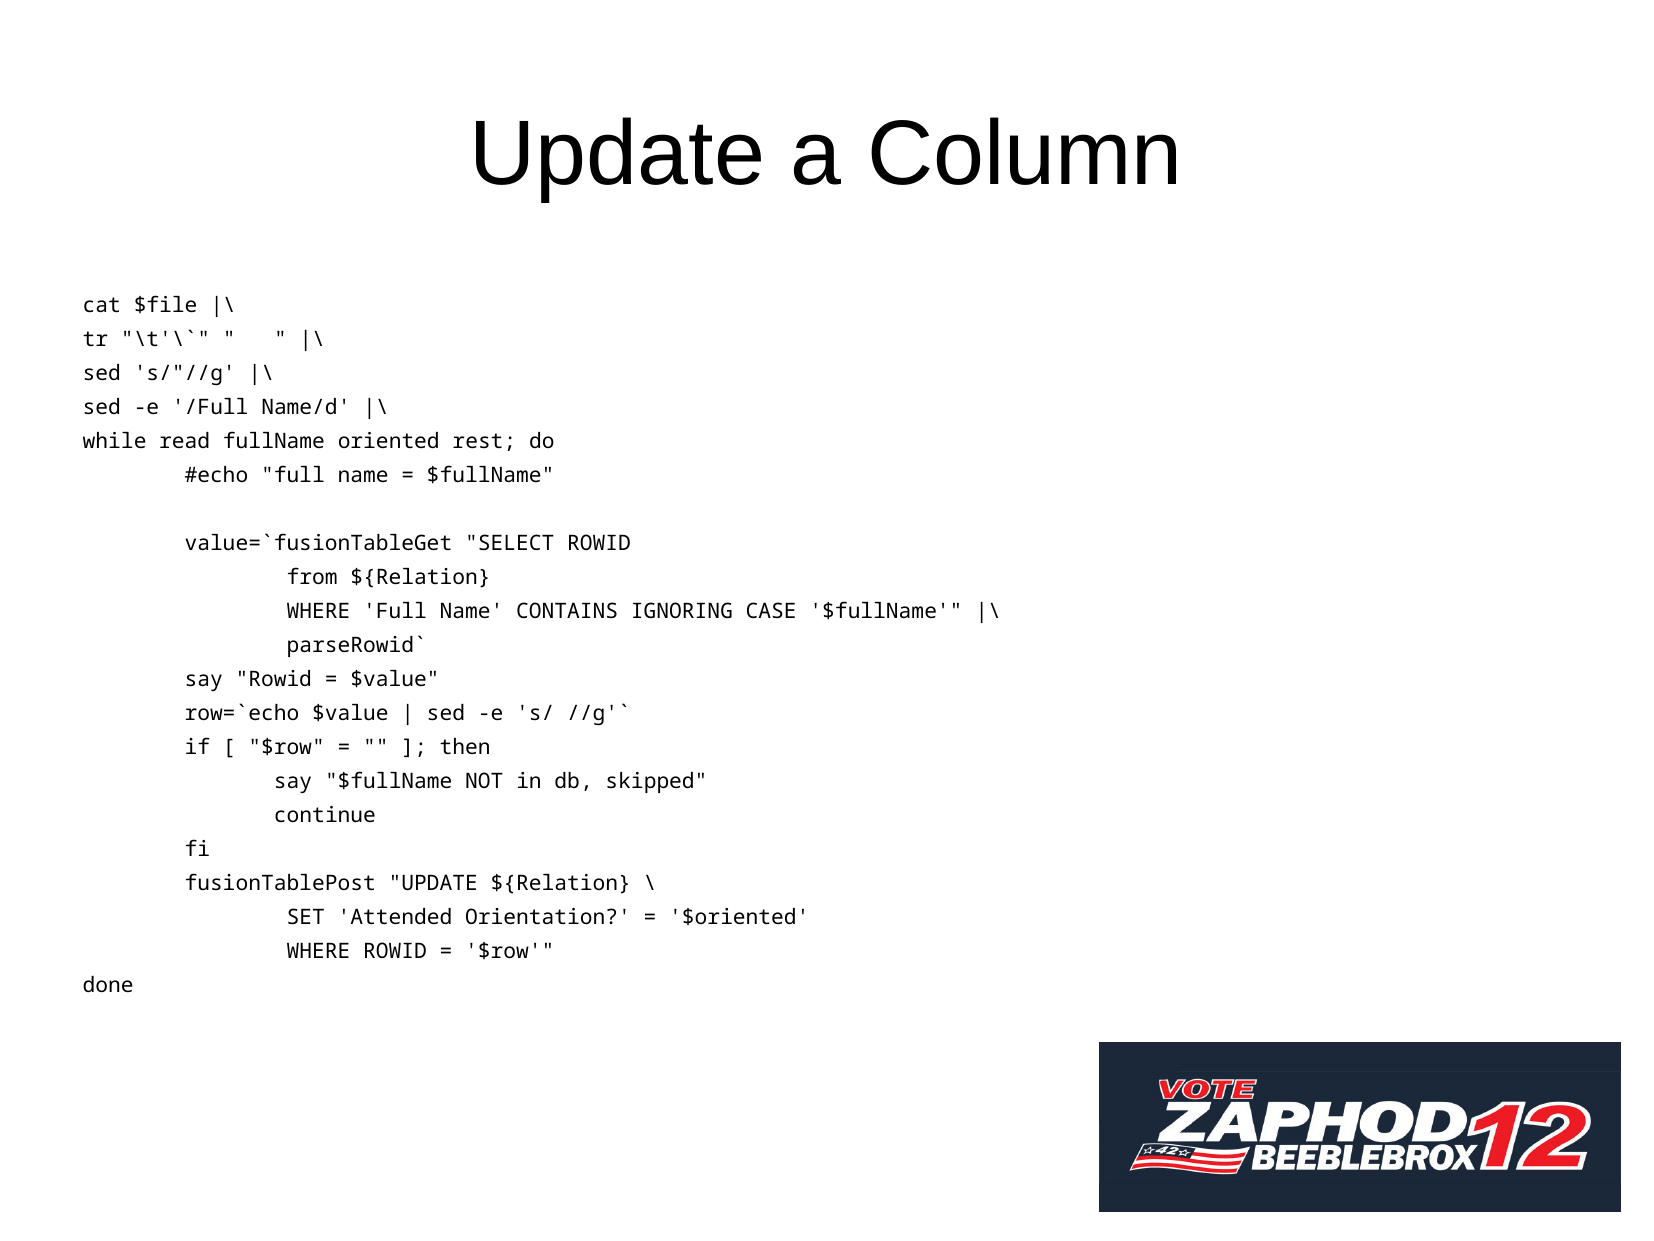

# Update a Column
cat $file |\
tr "\t'\`" " " |\
sed 's/"//g' |\
sed -e '/Full Name/d' |\
while read fullName oriented rest; do
 #echo "full name = $fullName"
 value=`fusionTableGet "SELECT ROWID
 from ${Relation}
 WHERE 'Full Name' CONTAINS IGNORING CASE '$fullName'" |\
 parseRowid`
 say "Rowid = $value"
 row=`echo $value | sed -e 's/ //g'`
 if [ "$row" = "" ]; then
 say "$fullName NOT in db, skipped"
 continue
 fi
 fusionTablePost "UPDATE ${Relation} \
 SET 'Attended Orientation?' = '$oriented'
 WHERE ROWID = '$row'"
done